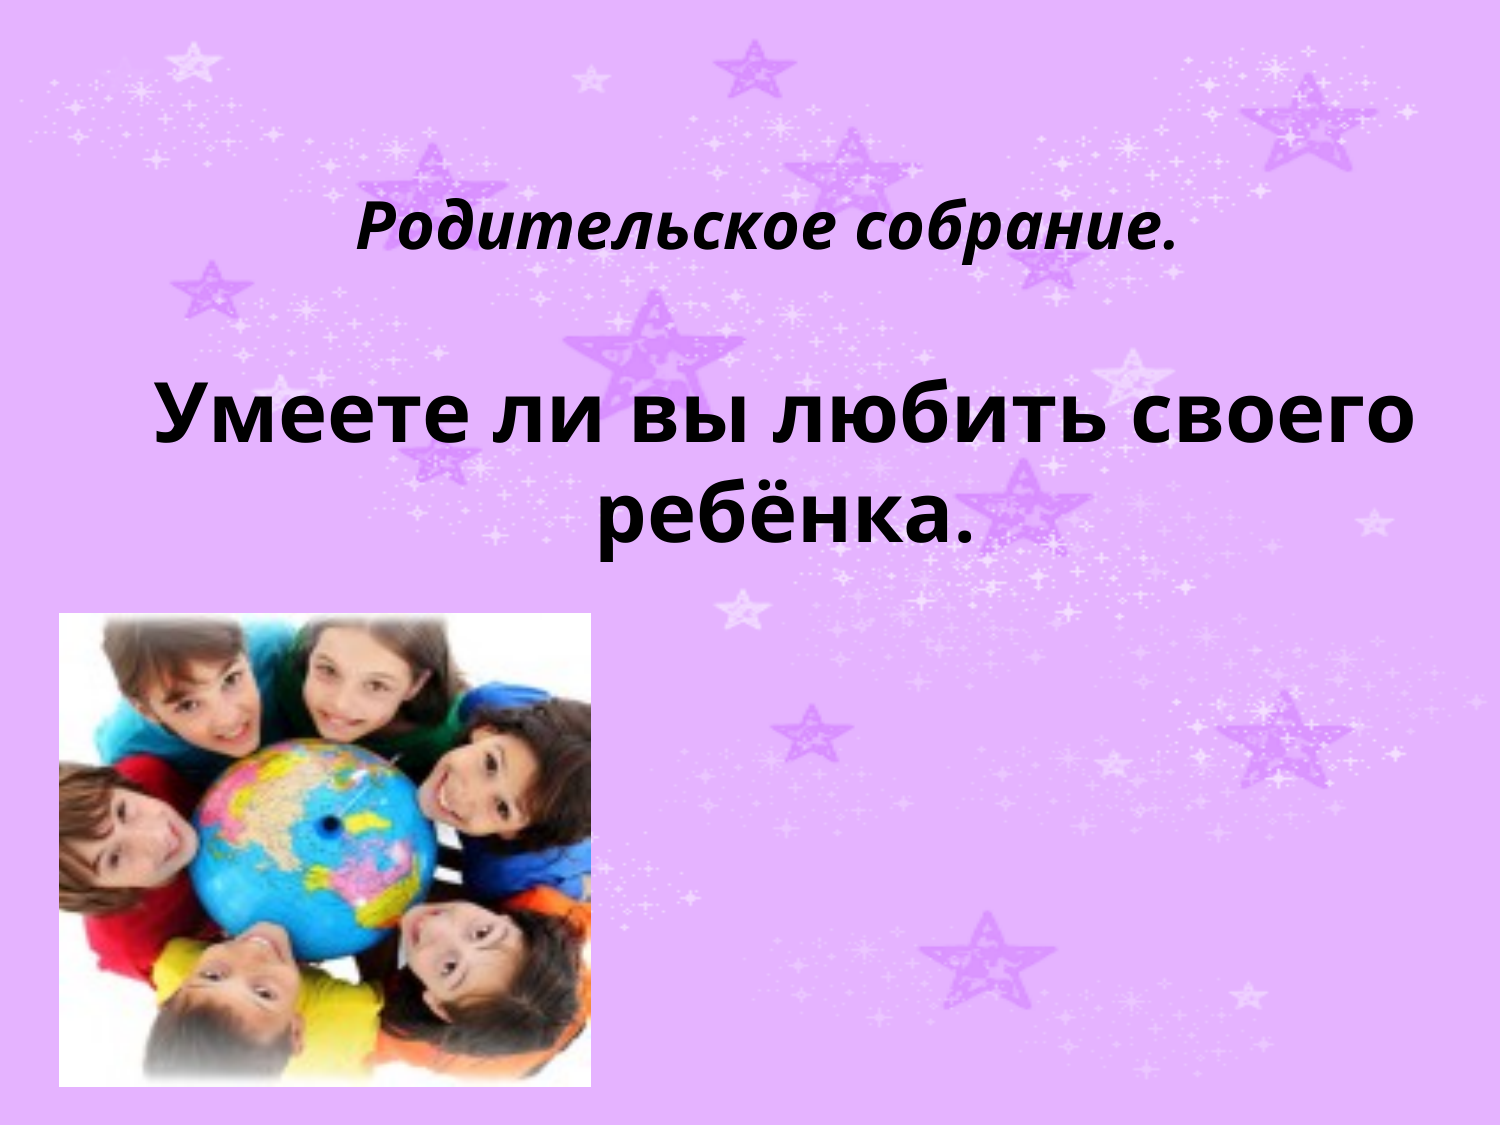

Родительское собрание.
Умеете ли вы любить своего ребёнка.